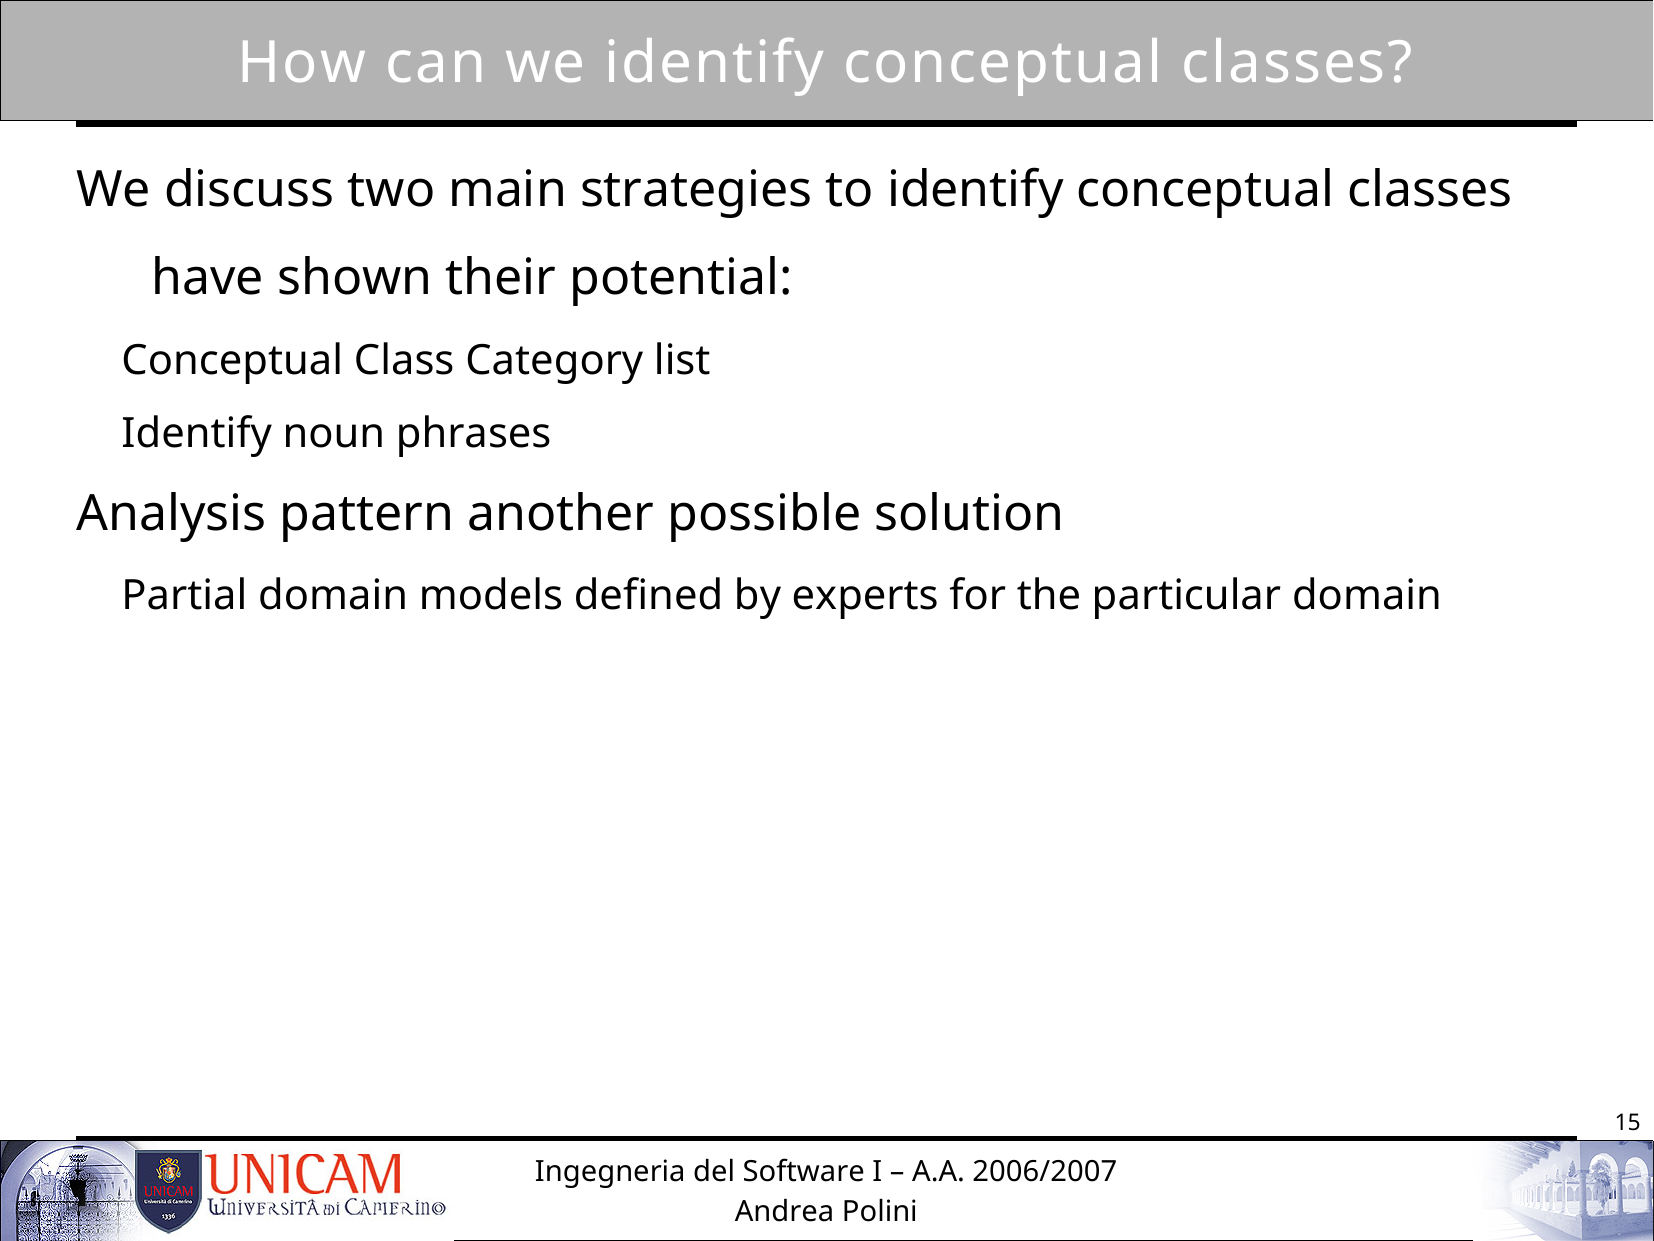

# How can we identify conceptual classes?
We discuss two main strategies to identify conceptual classes have shown their potential:
Conceptual Class Category list
Identify noun phrases
Analysis pattern another possible solution
Partial domain models defined by experts for the particular domain
15